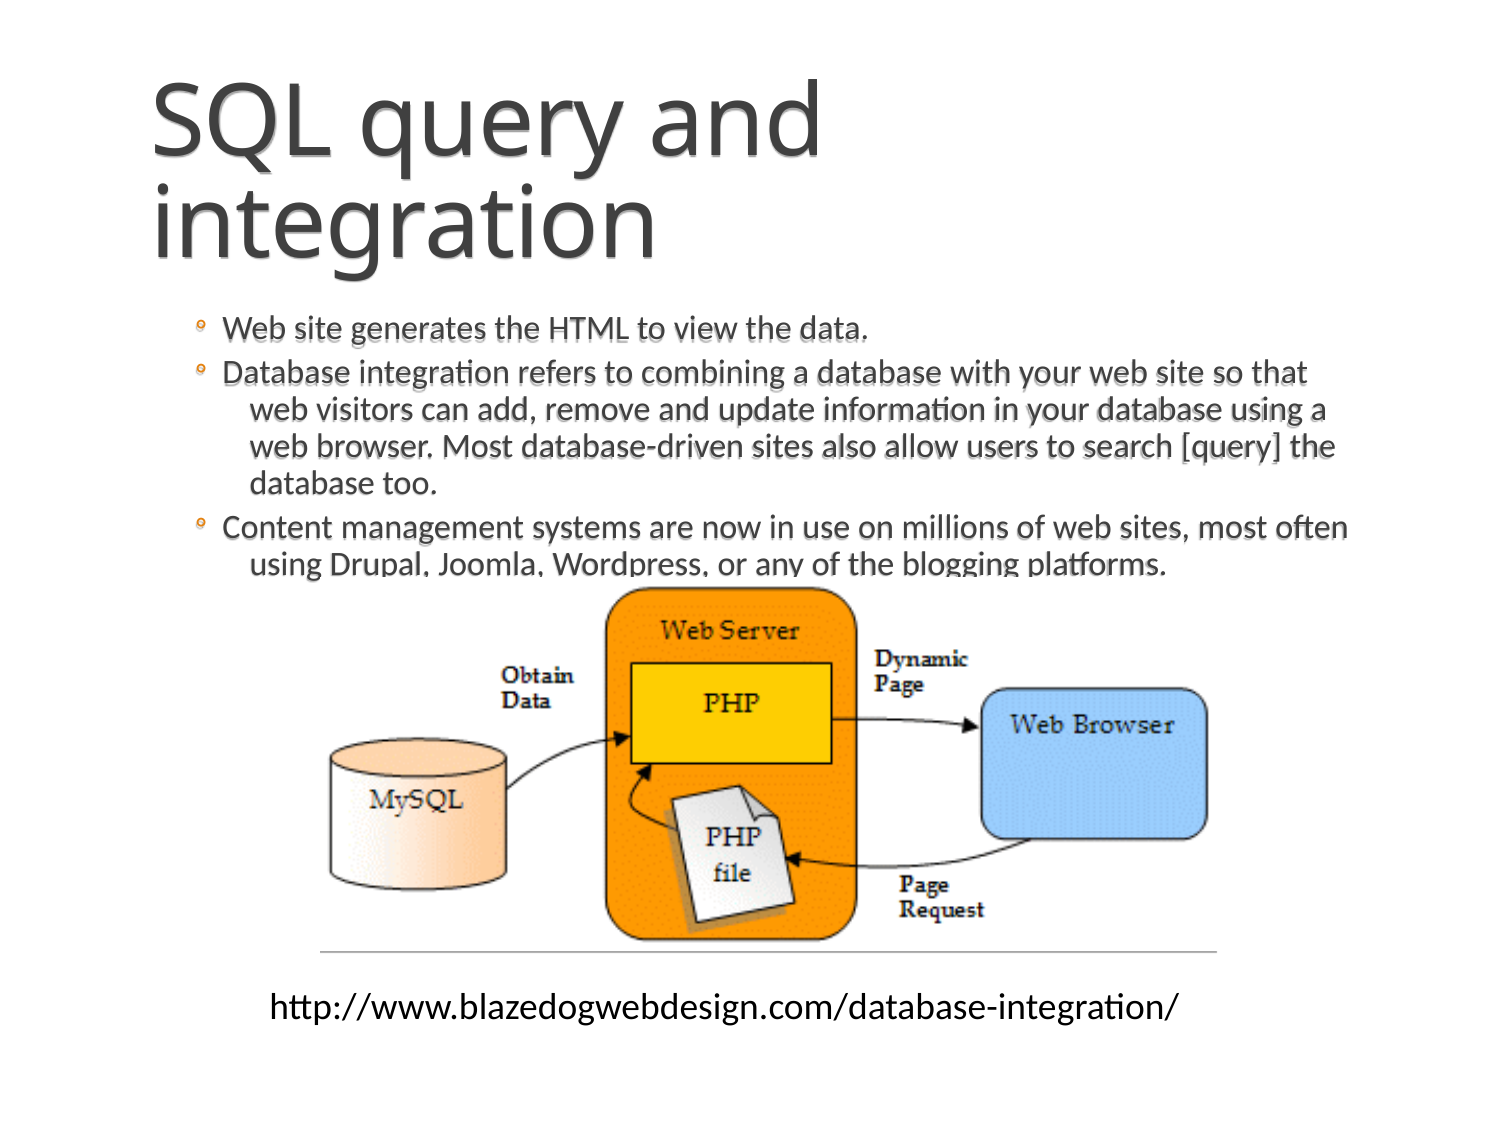

# SQL query and integration
Web site generates the HTML to view the data.
Database integration refers to combining a database with your web site so that web visitors can add, remove and update information in your database using a web browser. Most database-driven sites also allow users to search [query] the database too.
Content management systems are now in use on millions of web sites, most often using Drupal, Joomla, Wordpress, or any of the blogging platforms.
http://www.blazedogwebdesign.com/database-integration/
Copyright © Ricci IEONG for UST training 2024
42